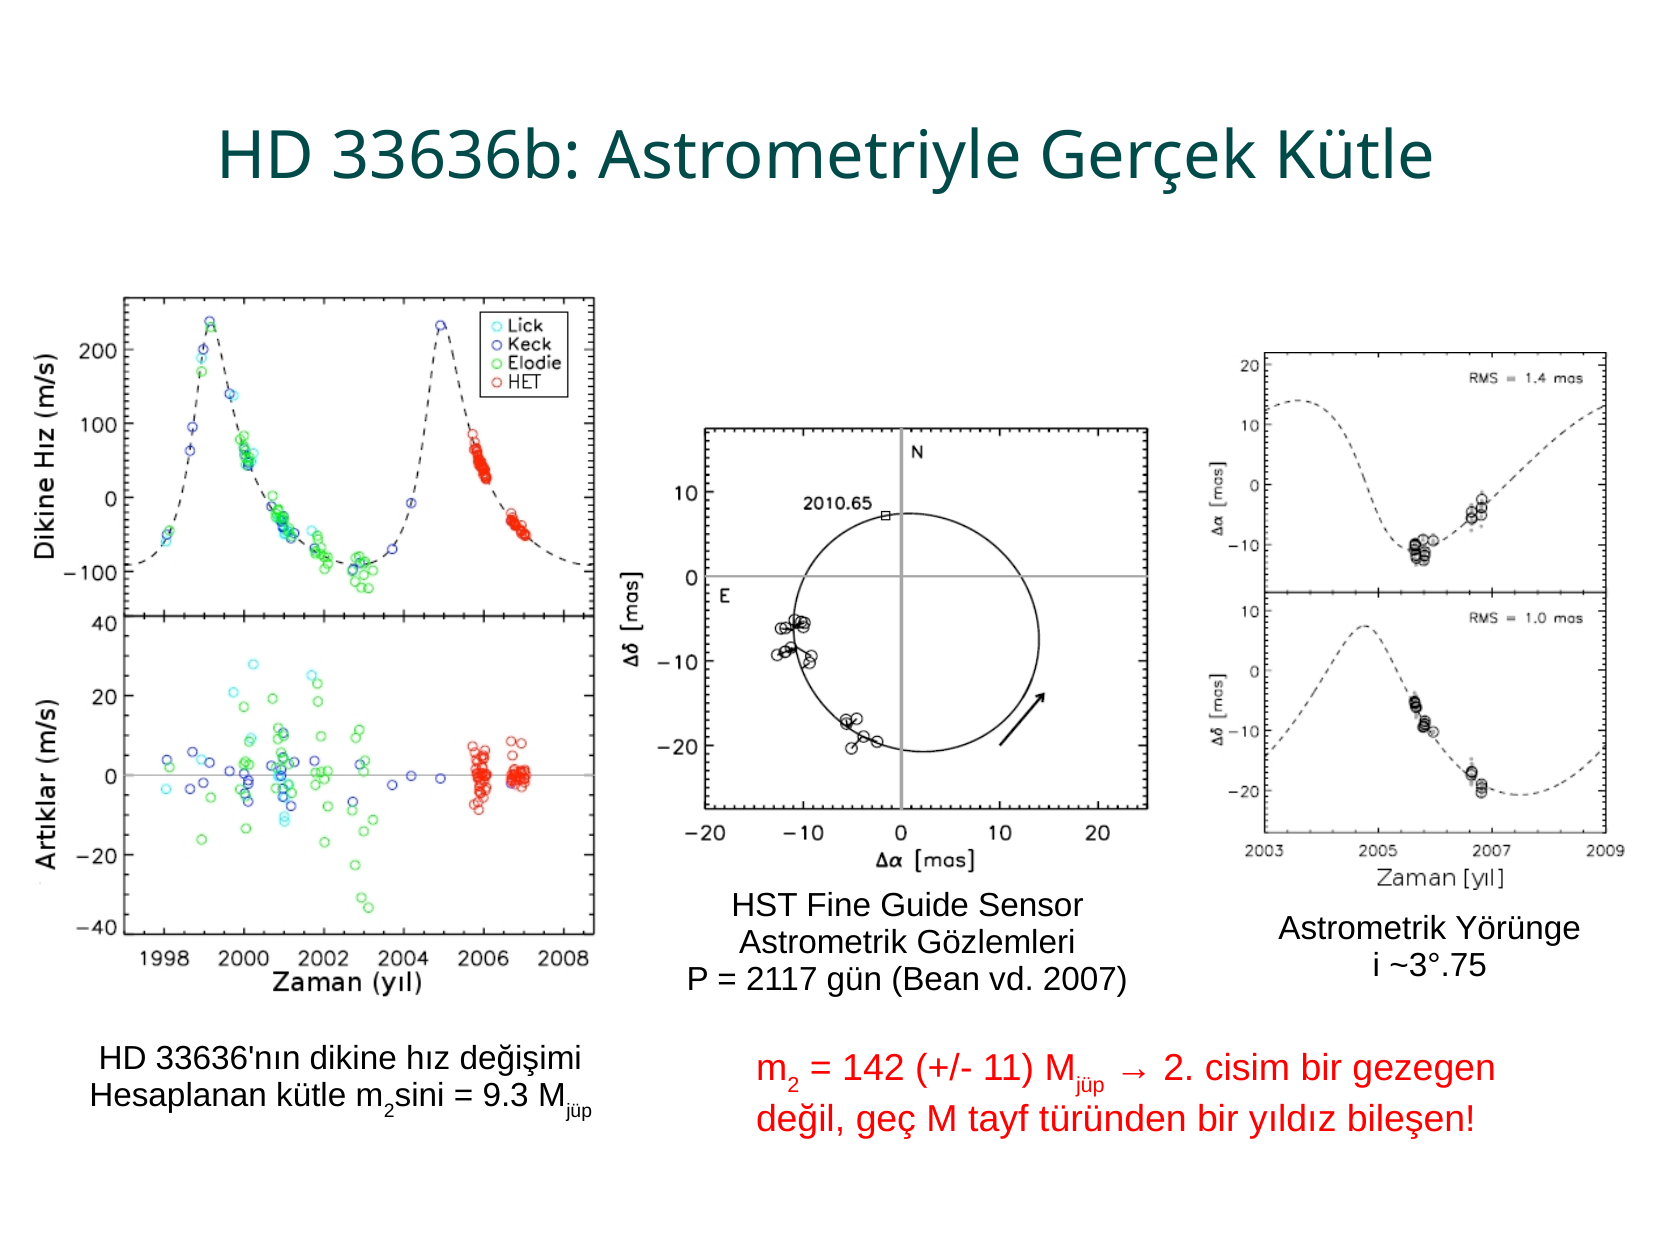

# HD 33636b: Astrometriyle Gerçek Kütle
HST Fine Guide Sensor
Astrometrik Gözlemleri
P = 2117 gün (Bean vd. 2007)
Astrometrik Yörünge
i ~3°.75
HD 33636'nın dikine hız değişimi
Hesaplanan kütle m2sini = 9.3 Mjüp
m2 = 142 (+/- 11) Mjüp → 2. cisim bir gezegen değil, geç M tayf türünden bir yıldız bileşen!